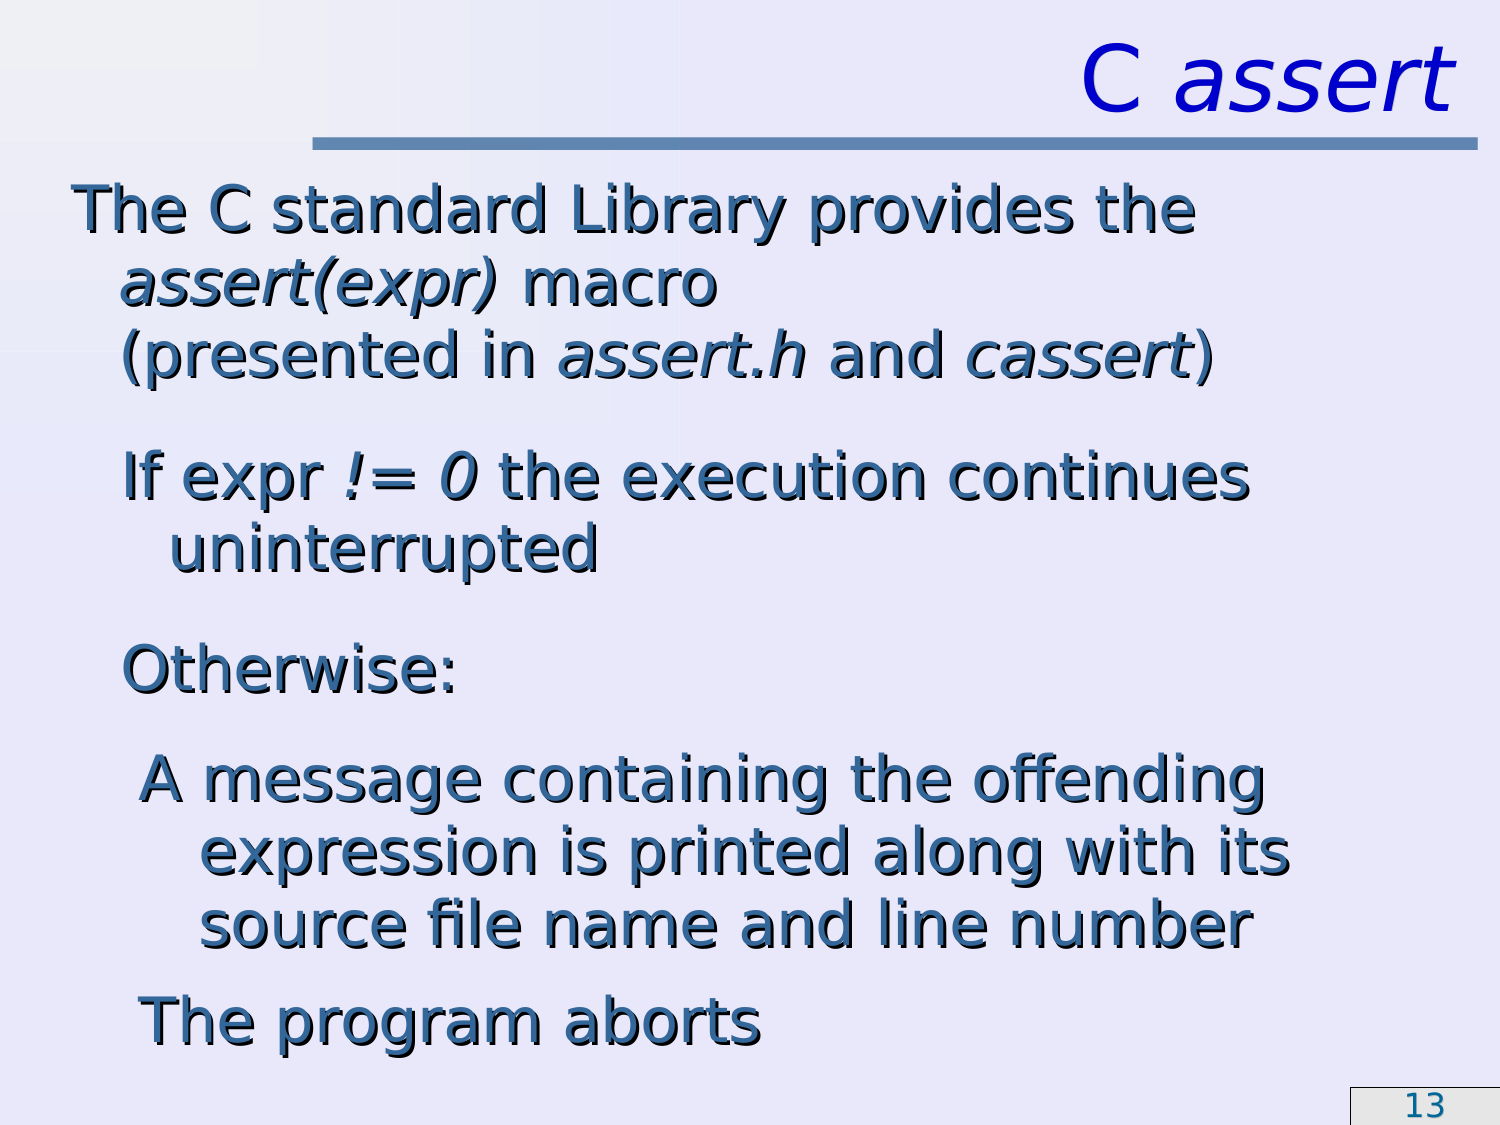

# C assert
The C standard Library provides the assert(expr) macro
(presented in assert.h and cassert)
If expr != 0 the execution continues uninterrupted
Otherwise:
A message containing the offending expression is printed along with its source file name and line number
The program aborts